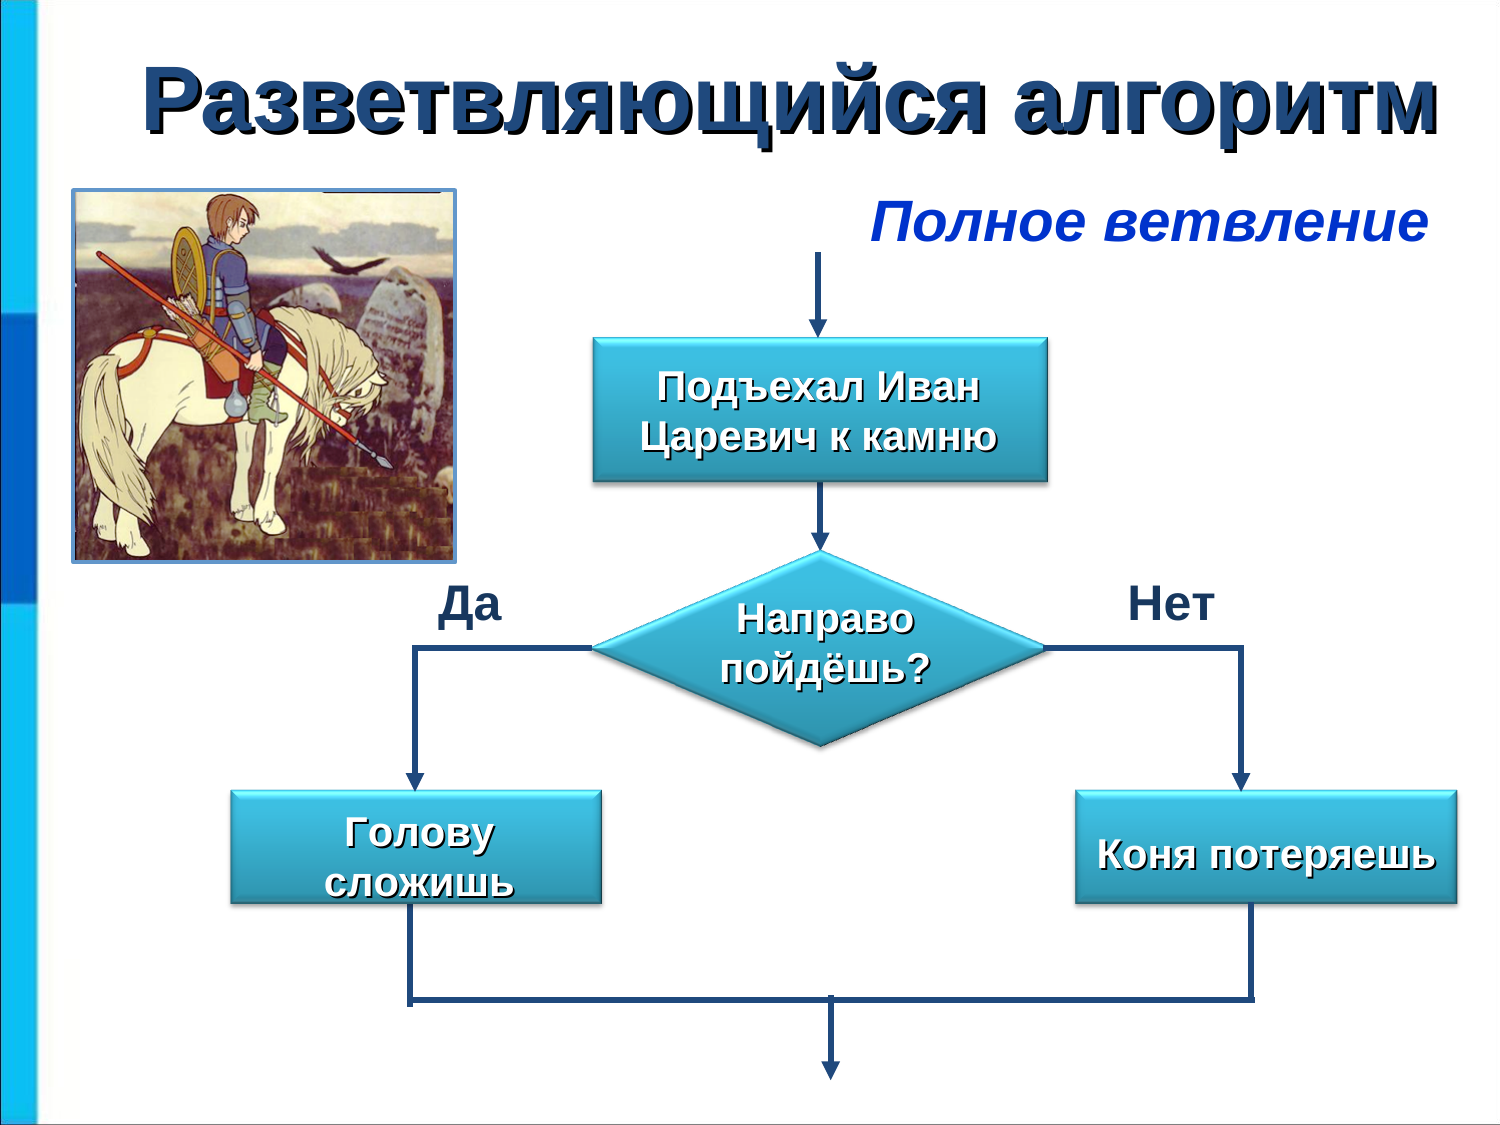

# Разветвляющийся алгоритм
Полное ветвление
Подъехал Иван Царевич к камню
Да
Нет
Направо пойдёшь?
Голову сложишь
Коня потеряешь